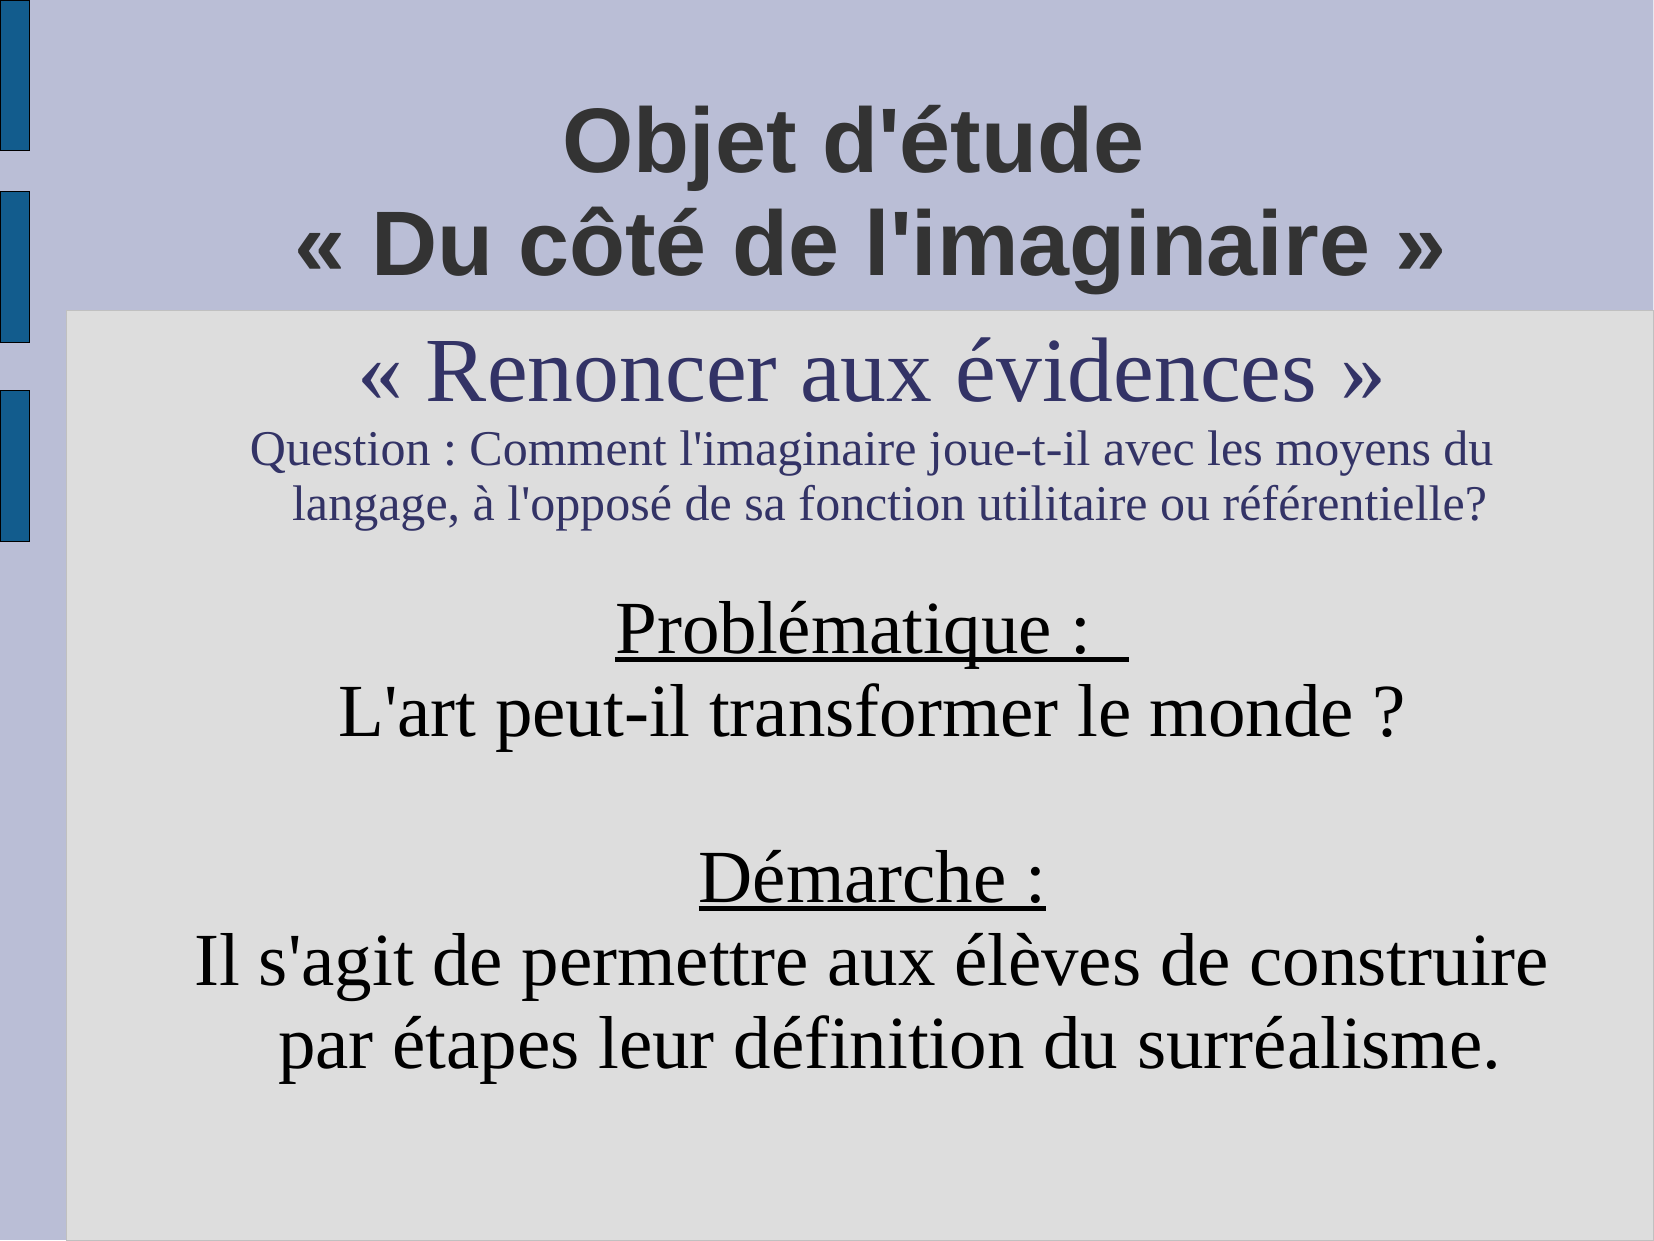

# Objet d'étude « Du côté de l'imaginaire »
« Renoncer aux évidences »
Question : Comment l'imaginaire joue-t-il avec les moyens du langage, à l'opposé de sa fonction utilitaire ou référentielle?
Problématique :
L'art peut-il transformer le monde ?
Démarche :
Il s'agit de permettre aux élèves de construire par étapes leur définition du surréalisme.